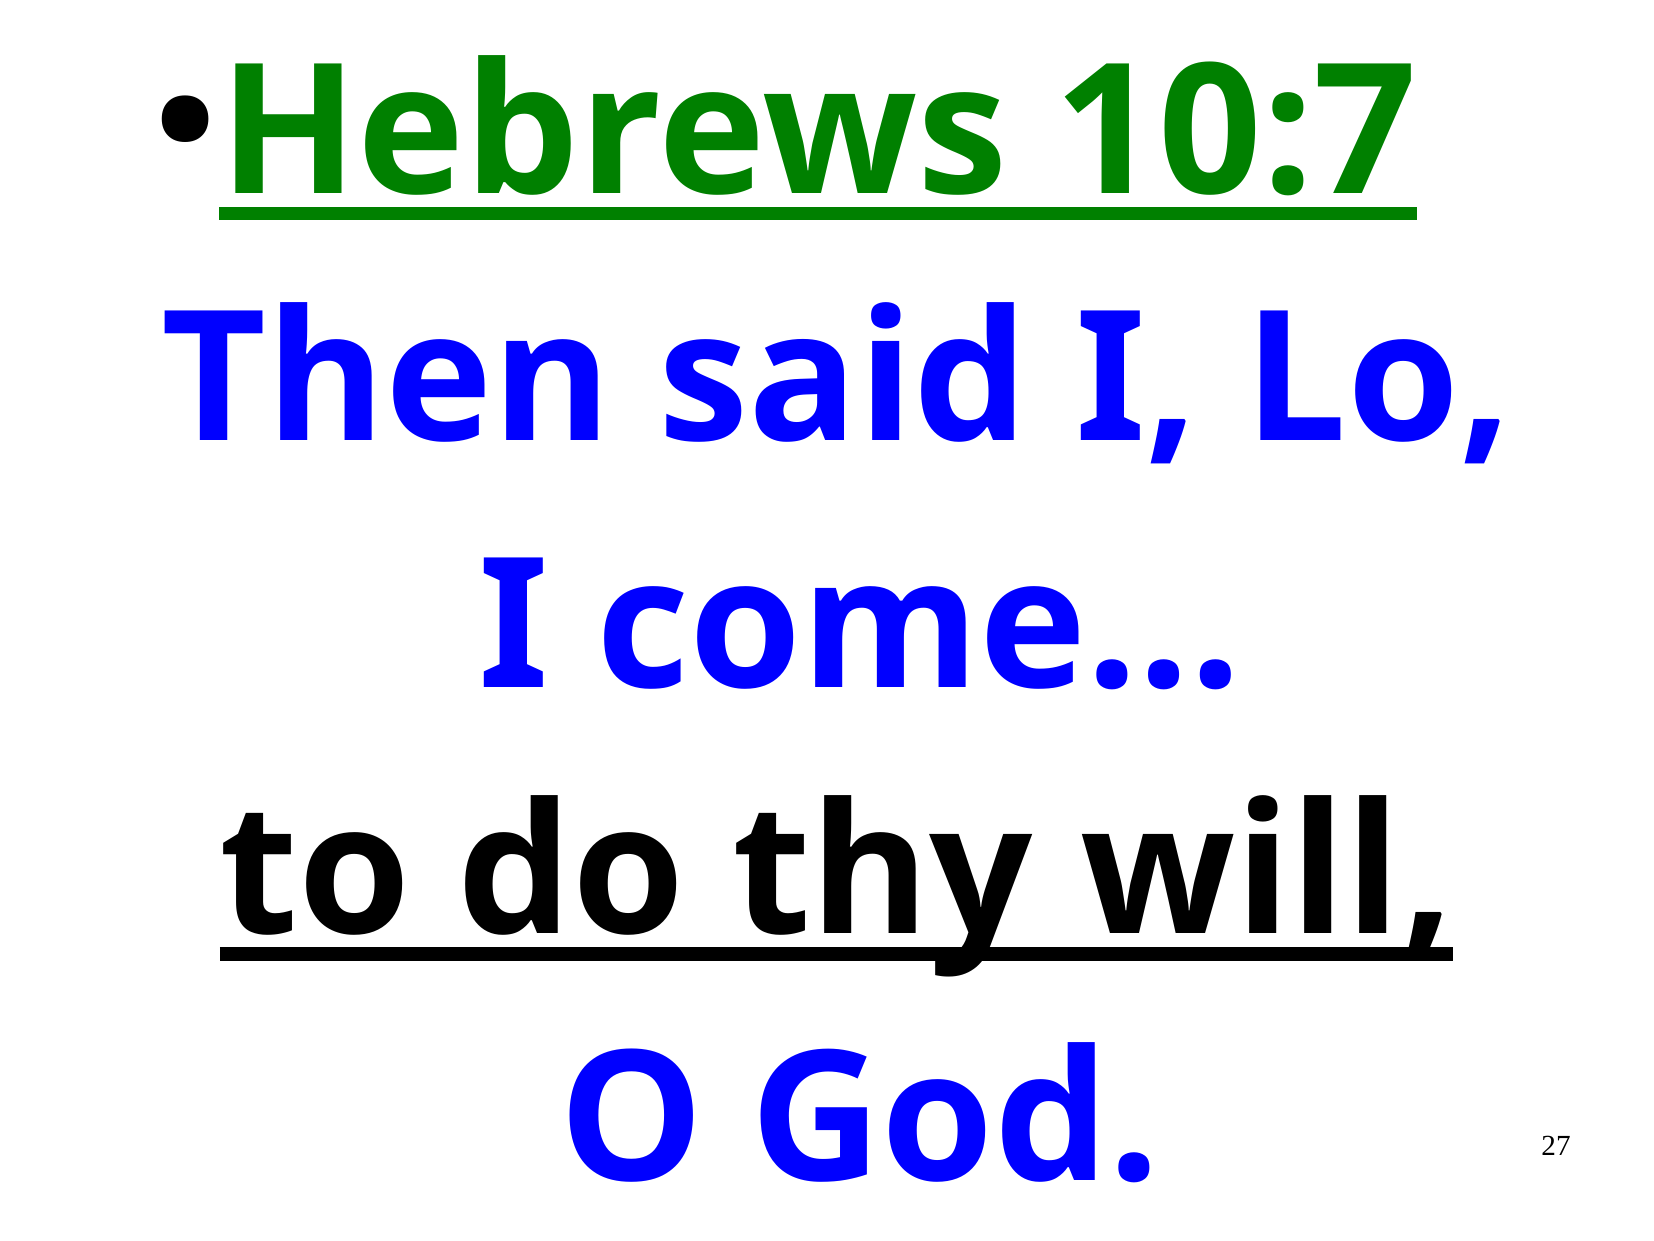

# Hebrews 10:7  Then said I, Lo, I come… to do thy will, O God.
27